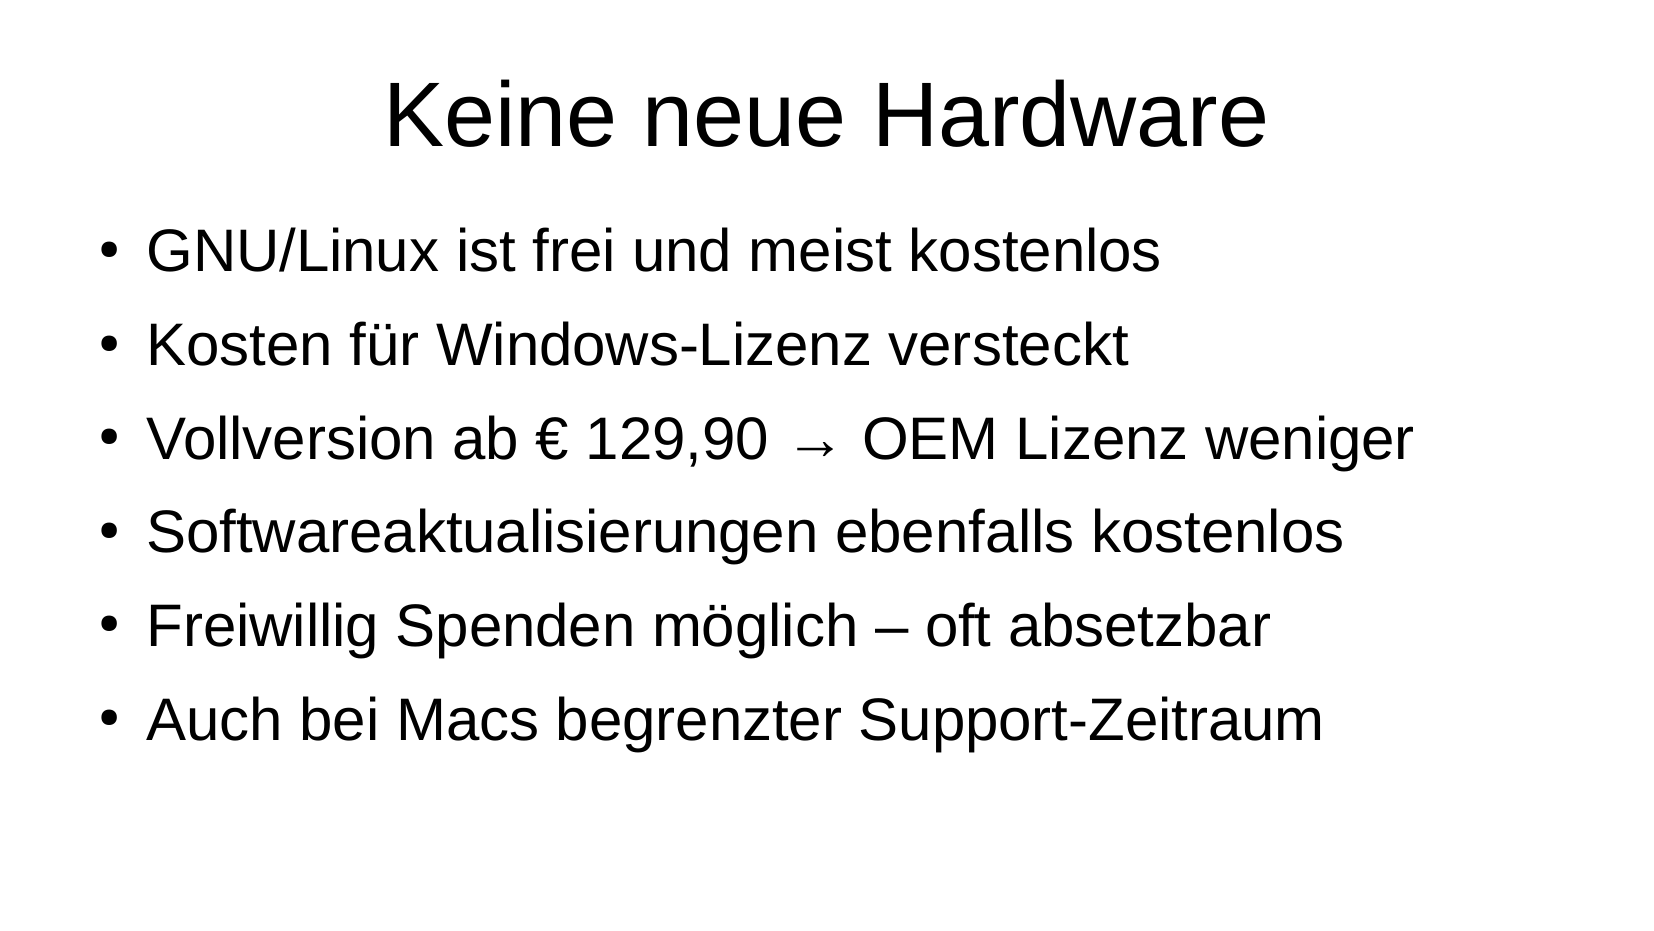

# Keine neue Hardware
GNU/Linux ist frei und meist kostenlos
Kosten für Windows-Lizenz versteckt
Vollversion ab € 129,90 → OEM Lizenz weniger
Softwareaktualisierungen ebenfalls kostenlos
Freiwillig Spenden möglich – oft absetzbar
Auch bei Macs begrenzter Support-Zeitraum